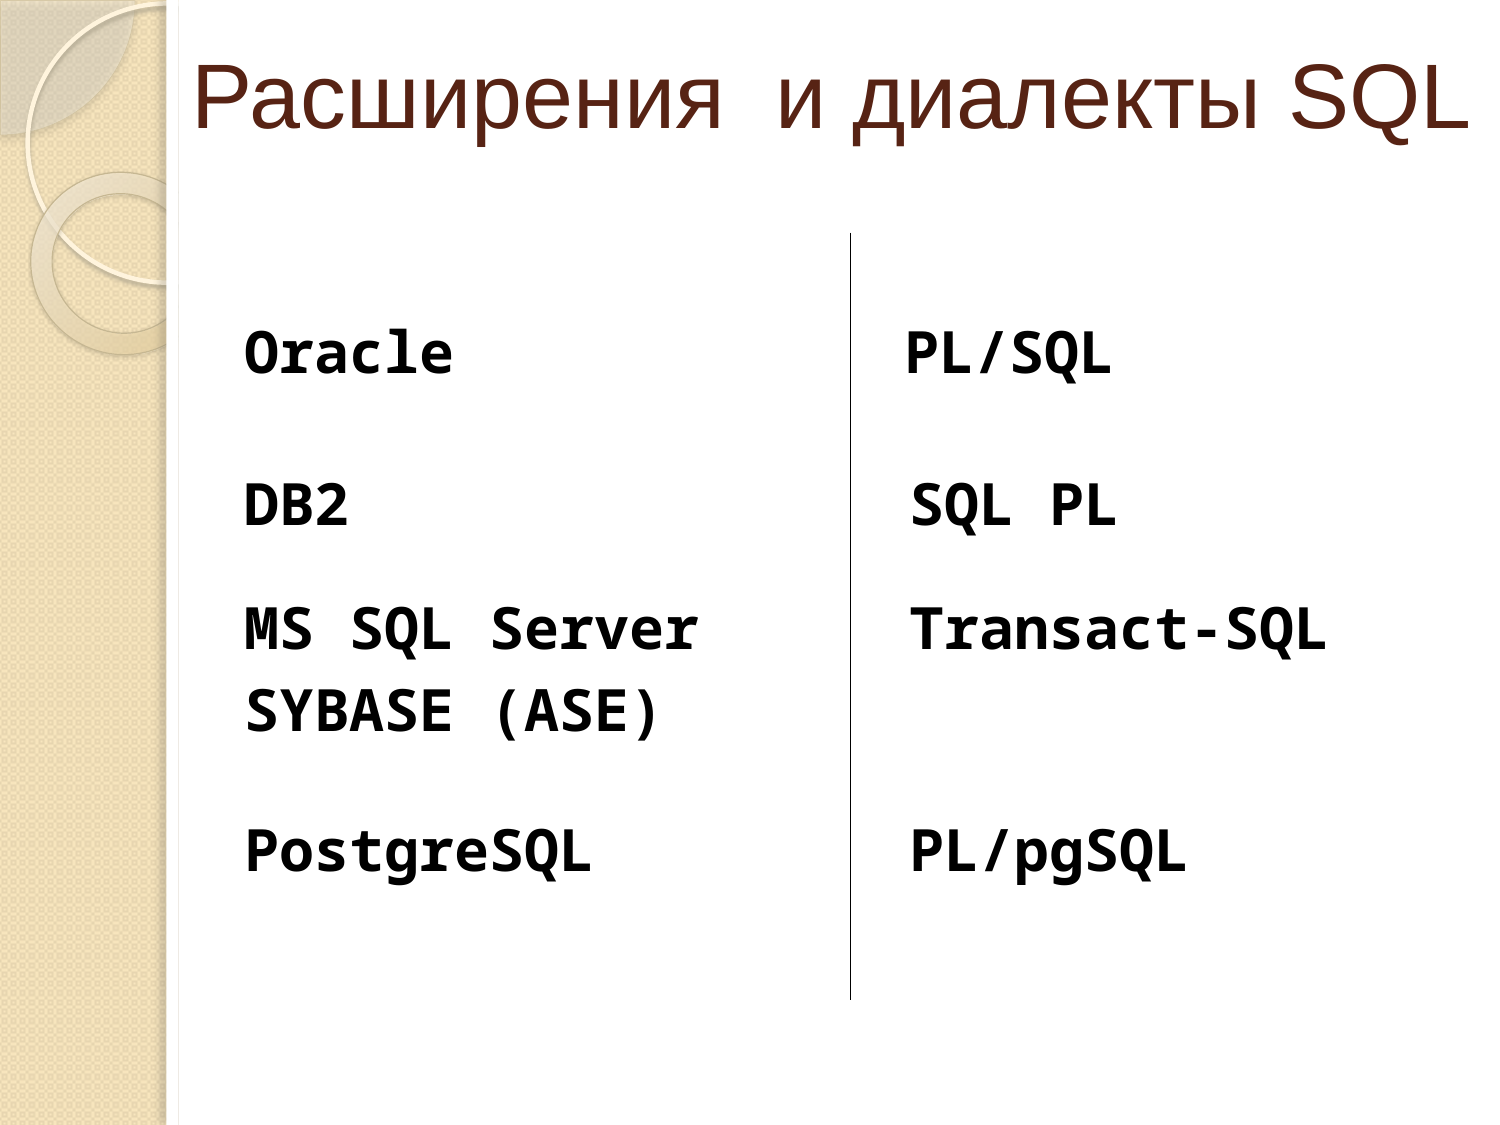

# Расширения и диалекты SQL
 Oracle		 PL/SQL
 DB2 SQL PL
 MS SQL Server Transact-SQL
 SYBASE (ASE)
 PostgreSQL PL/pgSQL